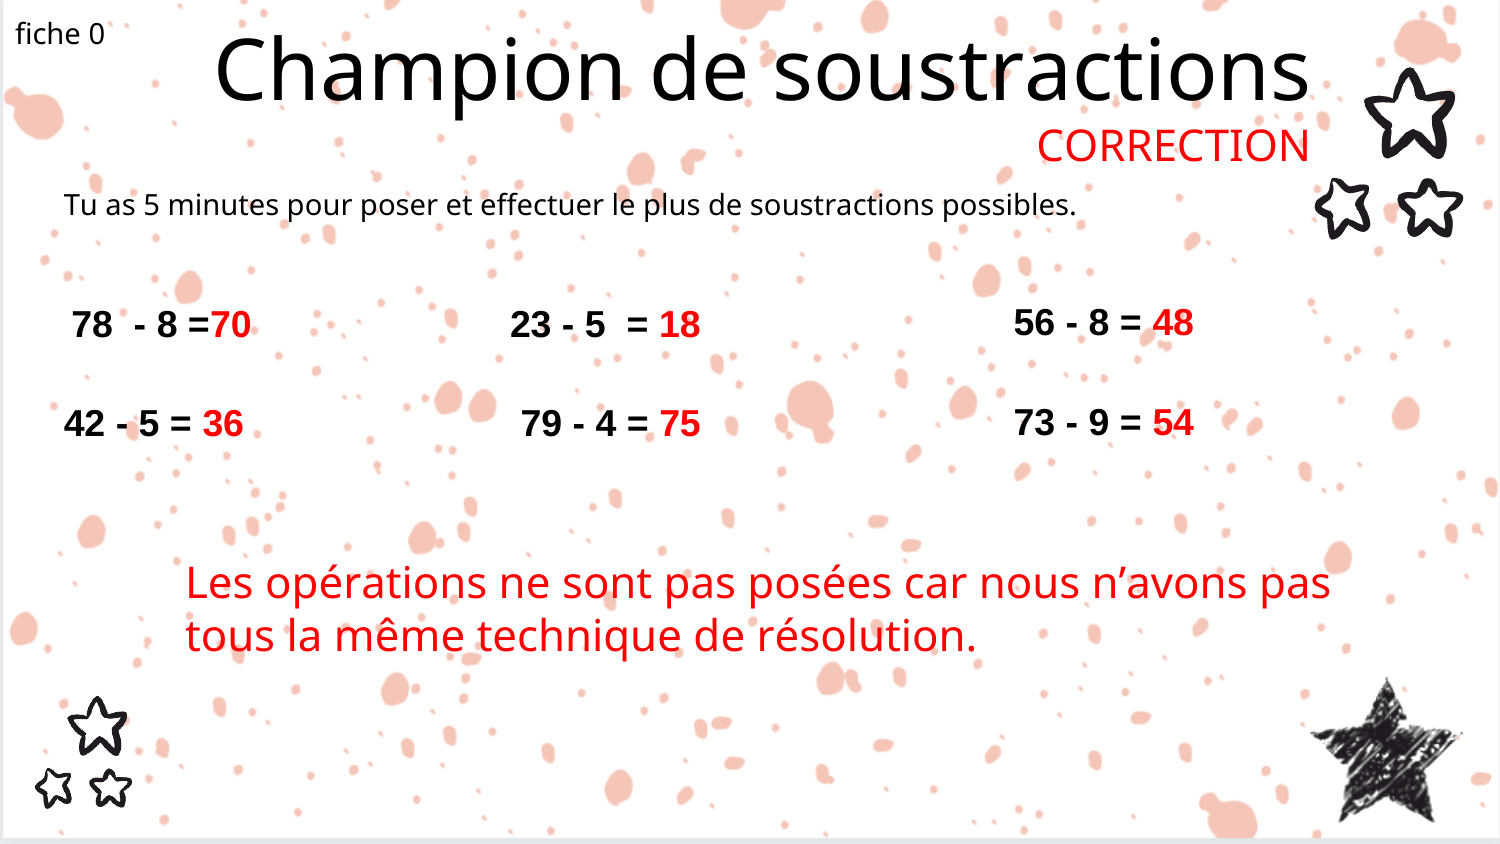

fiche 0
Champion de soustractions
CORRECTION
Tu as 5 minutes pour poser et effectuer le plus de soustractions possibles.
56 - 8 = 48
 78 - 8 =70
23 - 5 = 18
73 - 9 = 54
42 - 5 = 36
79 - 4 = 75
Les opérations ne sont pas posées car nous n’avons pas tous la même technique de résolution.